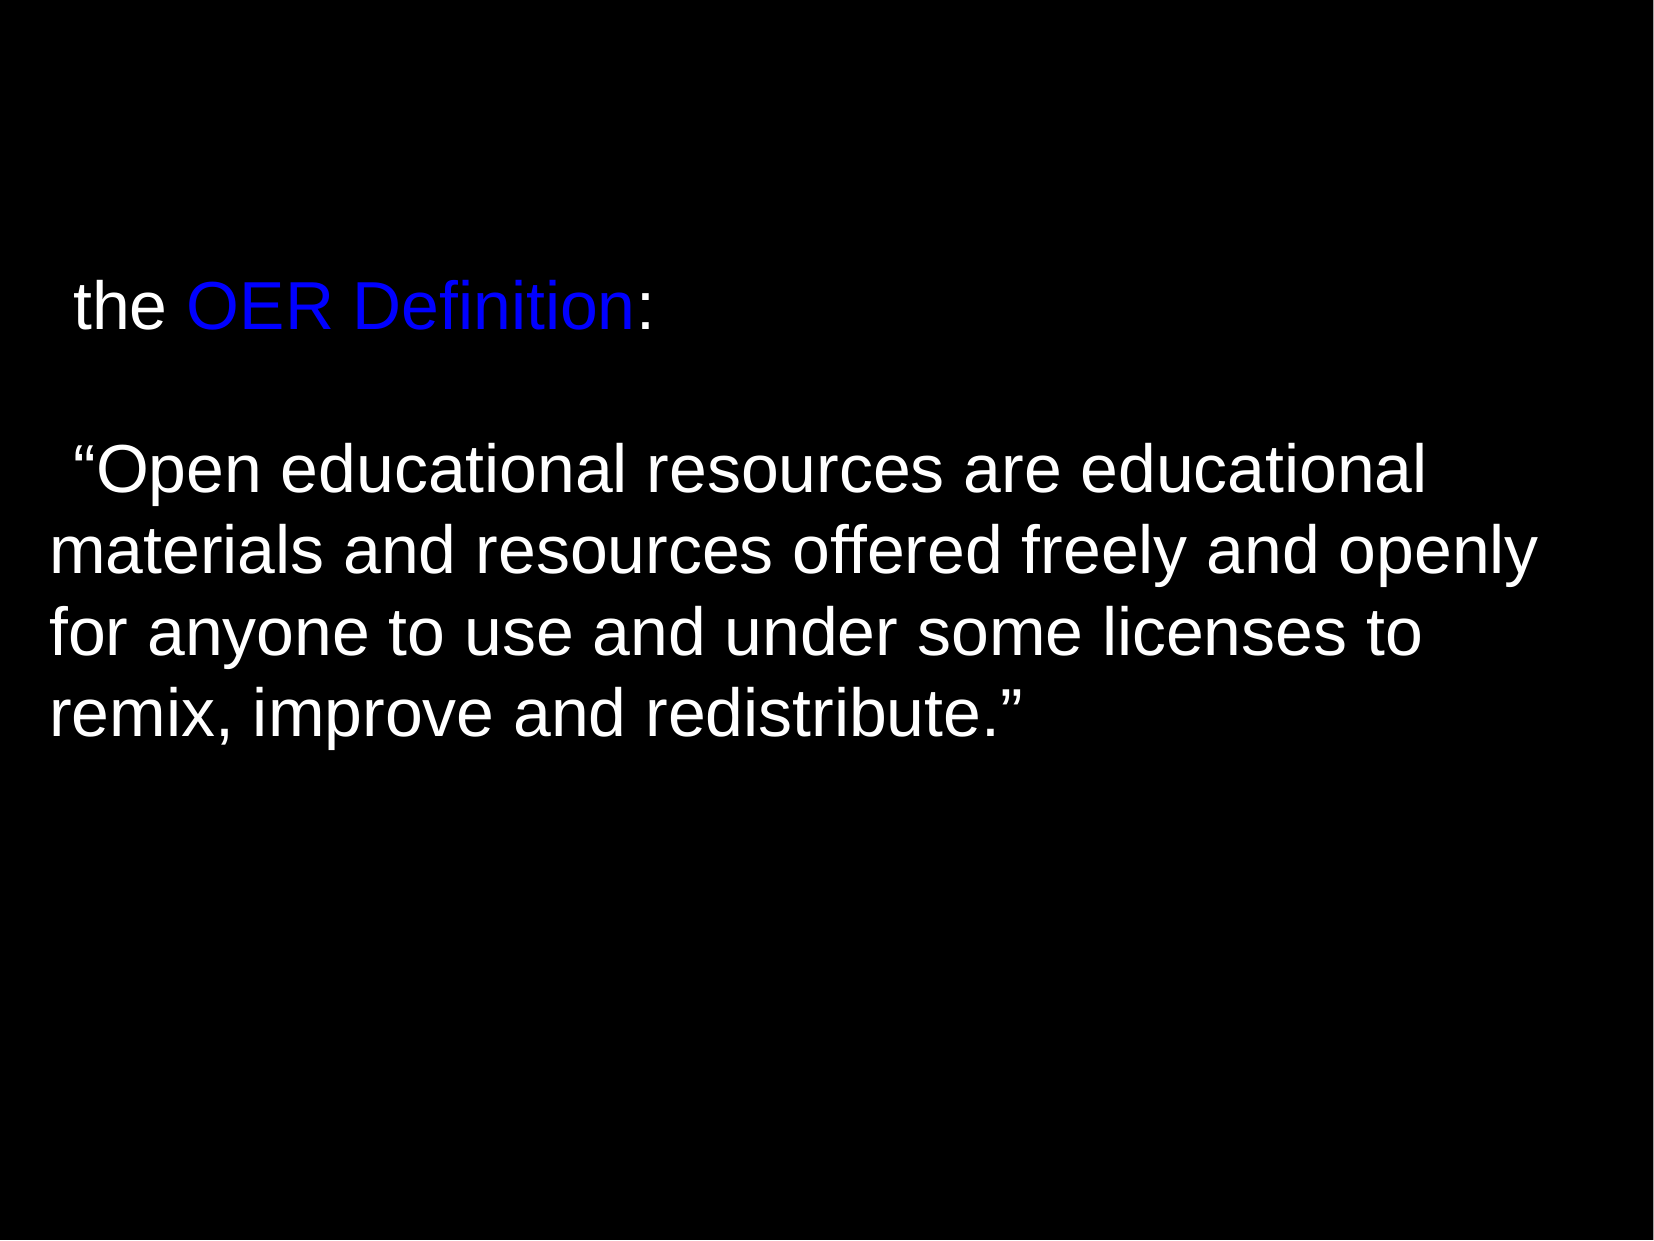

the OER Definition:
“Open educational resources are educational materials and resources offered freely and openly for anyone to use and under some licenses to remix, improve and redistribute.”